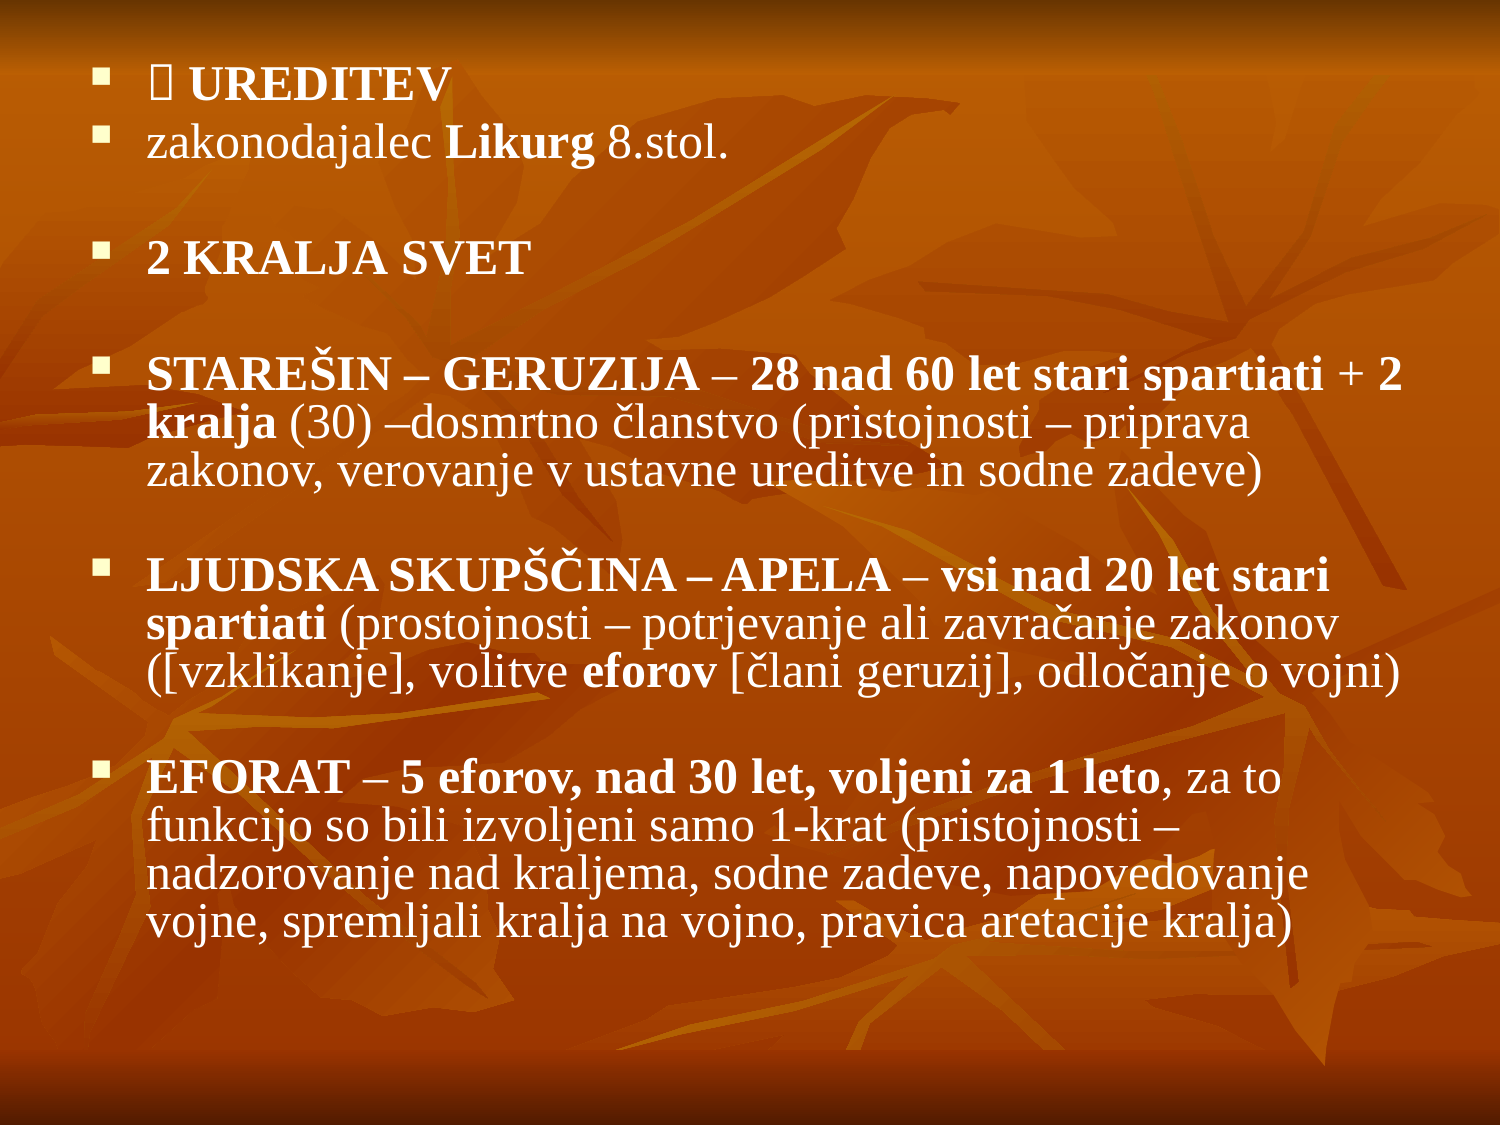

#
 UREDITEV
zakonodajalec Likurg 8.stol.
2 KRALJA SVET
STAREŠIN – GERUZIJA – 28 nad 60 let stari spartiati + 2 kralja (30) –dosmrtno članstvo (pristojnosti – priprava zakonov, verovanje v ustavne ureditve in sodne zadeve)
LJUDSKA SKUPŠČINA – APELA – vsi nad 20 let stari spartiati (prostojnosti – potrjevanje ali zavračanje zakonov ([vzklikanje], volitve eforov [člani geruzij], odločanje o vojni)
EFORAT – 5 eforov, nad 30 let, voljeni za 1 leto, za to funkcijo so bili izvoljeni samo 1-krat (pristojnosti – nadzorovanje nad kraljema, sodne zadeve, napovedovanje vojne, spremljali kralja na vojno, pravica aretacije kralja)